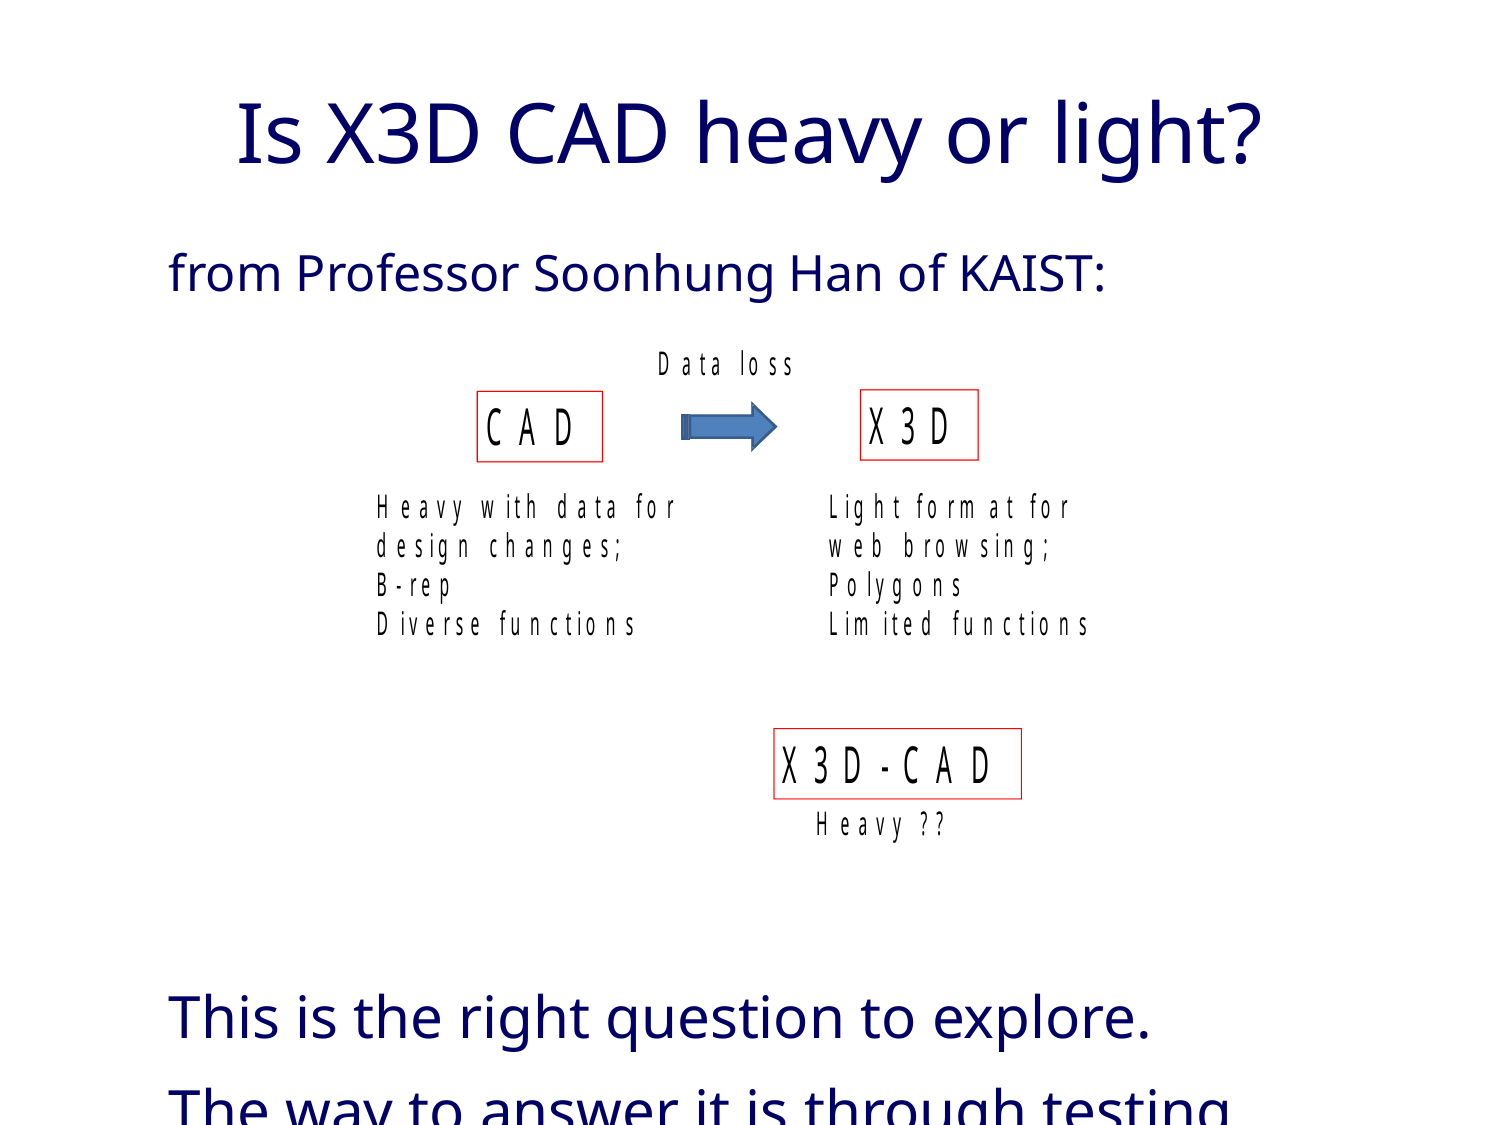

# Is X3D CAD heavy or light?
from Professor Soonhung Han of KAIST:
This is the right question to explore.
The way to answer it is through testing.